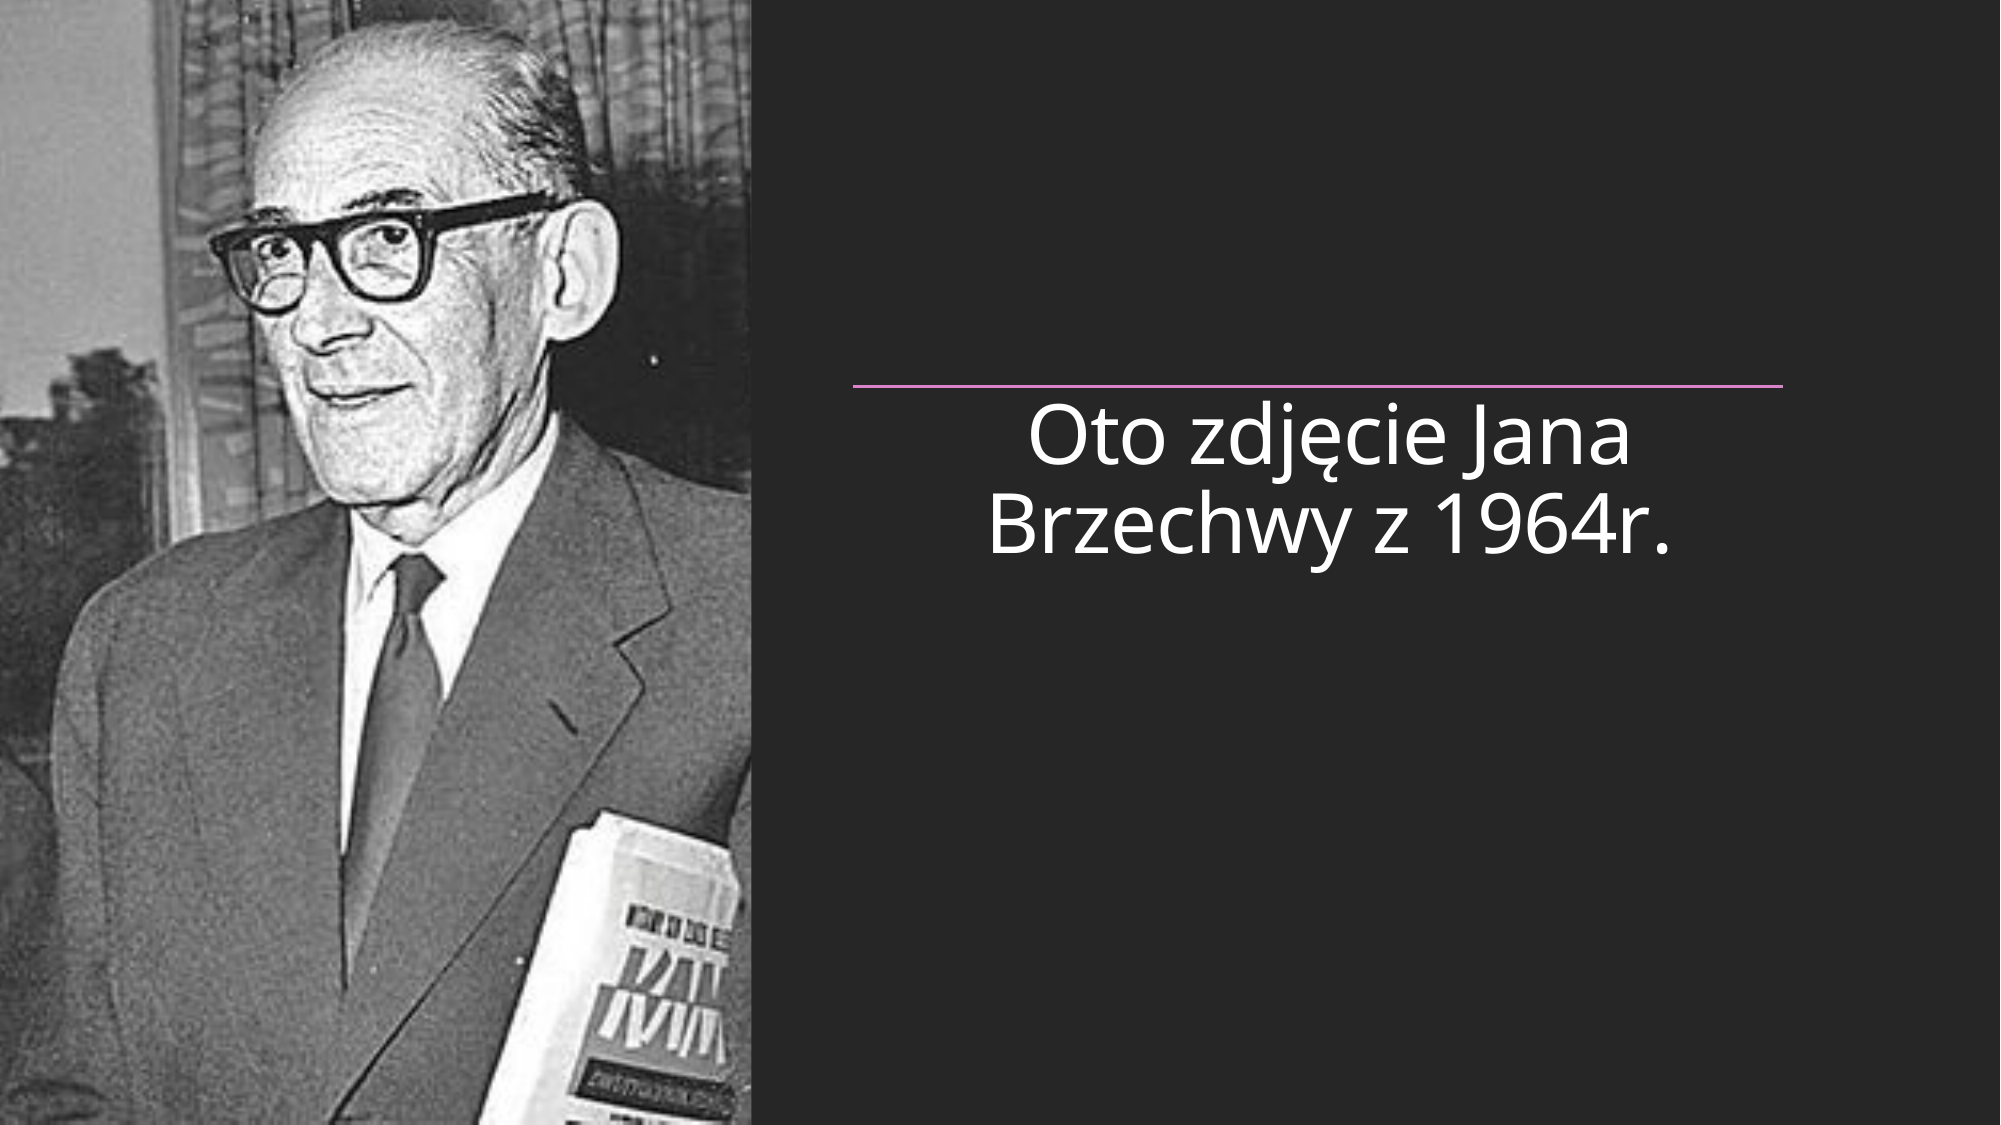

# Oto zdjęcie Jana Brzechwy z 1964r.